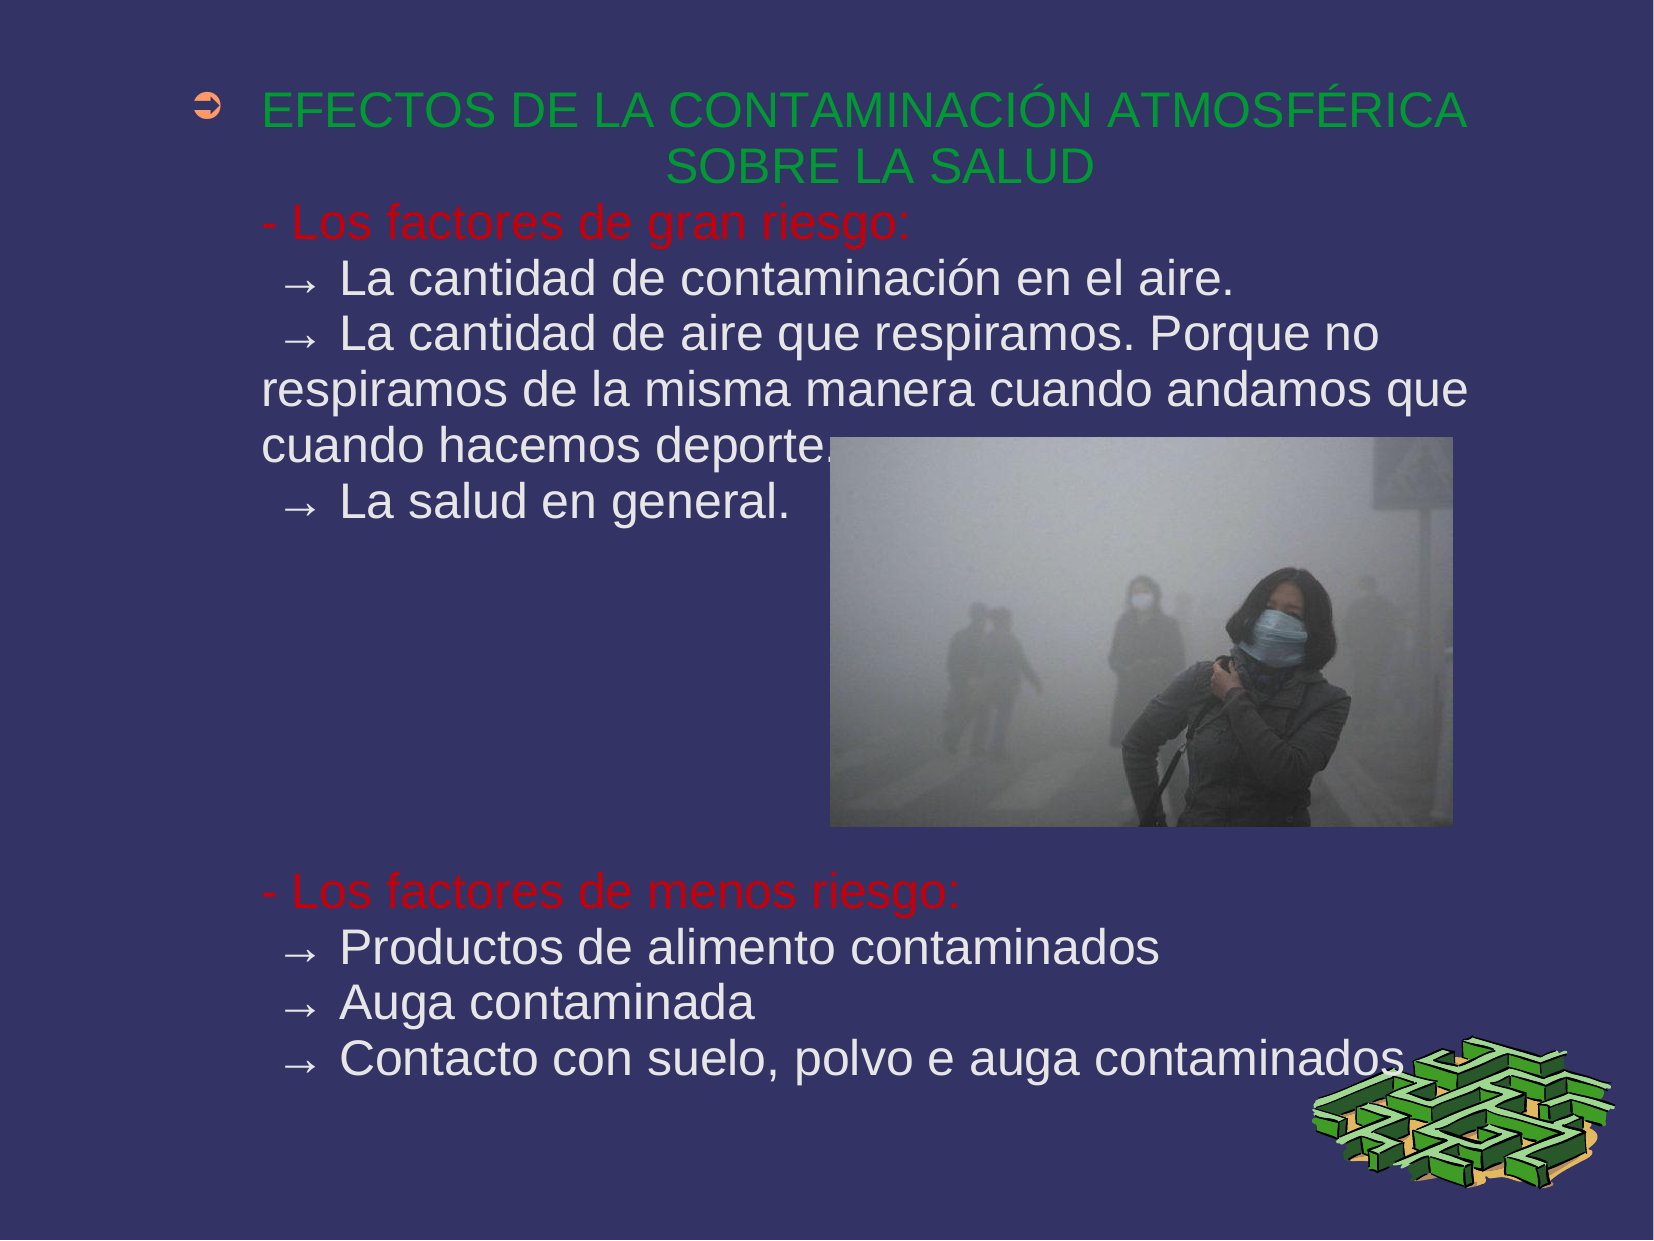

# EFECTOS DE LA CONTAMINACIÓN ATMOSFÉRICA SOBRE LA SALUD
- Los factores de gran riesgo:
 → La cantidad de contaminación en el aire.
 → La cantidad de aire que respiramos. Porque no respiramos de la misma manera cuando andamos que cuando hacemos deporte.
 → La salud en general.
- Los factores de menos riesgo:
 → Productos de alimento contaminados
 → Auga contaminada
 → Contacto con suelo, polvo e auga contaminados